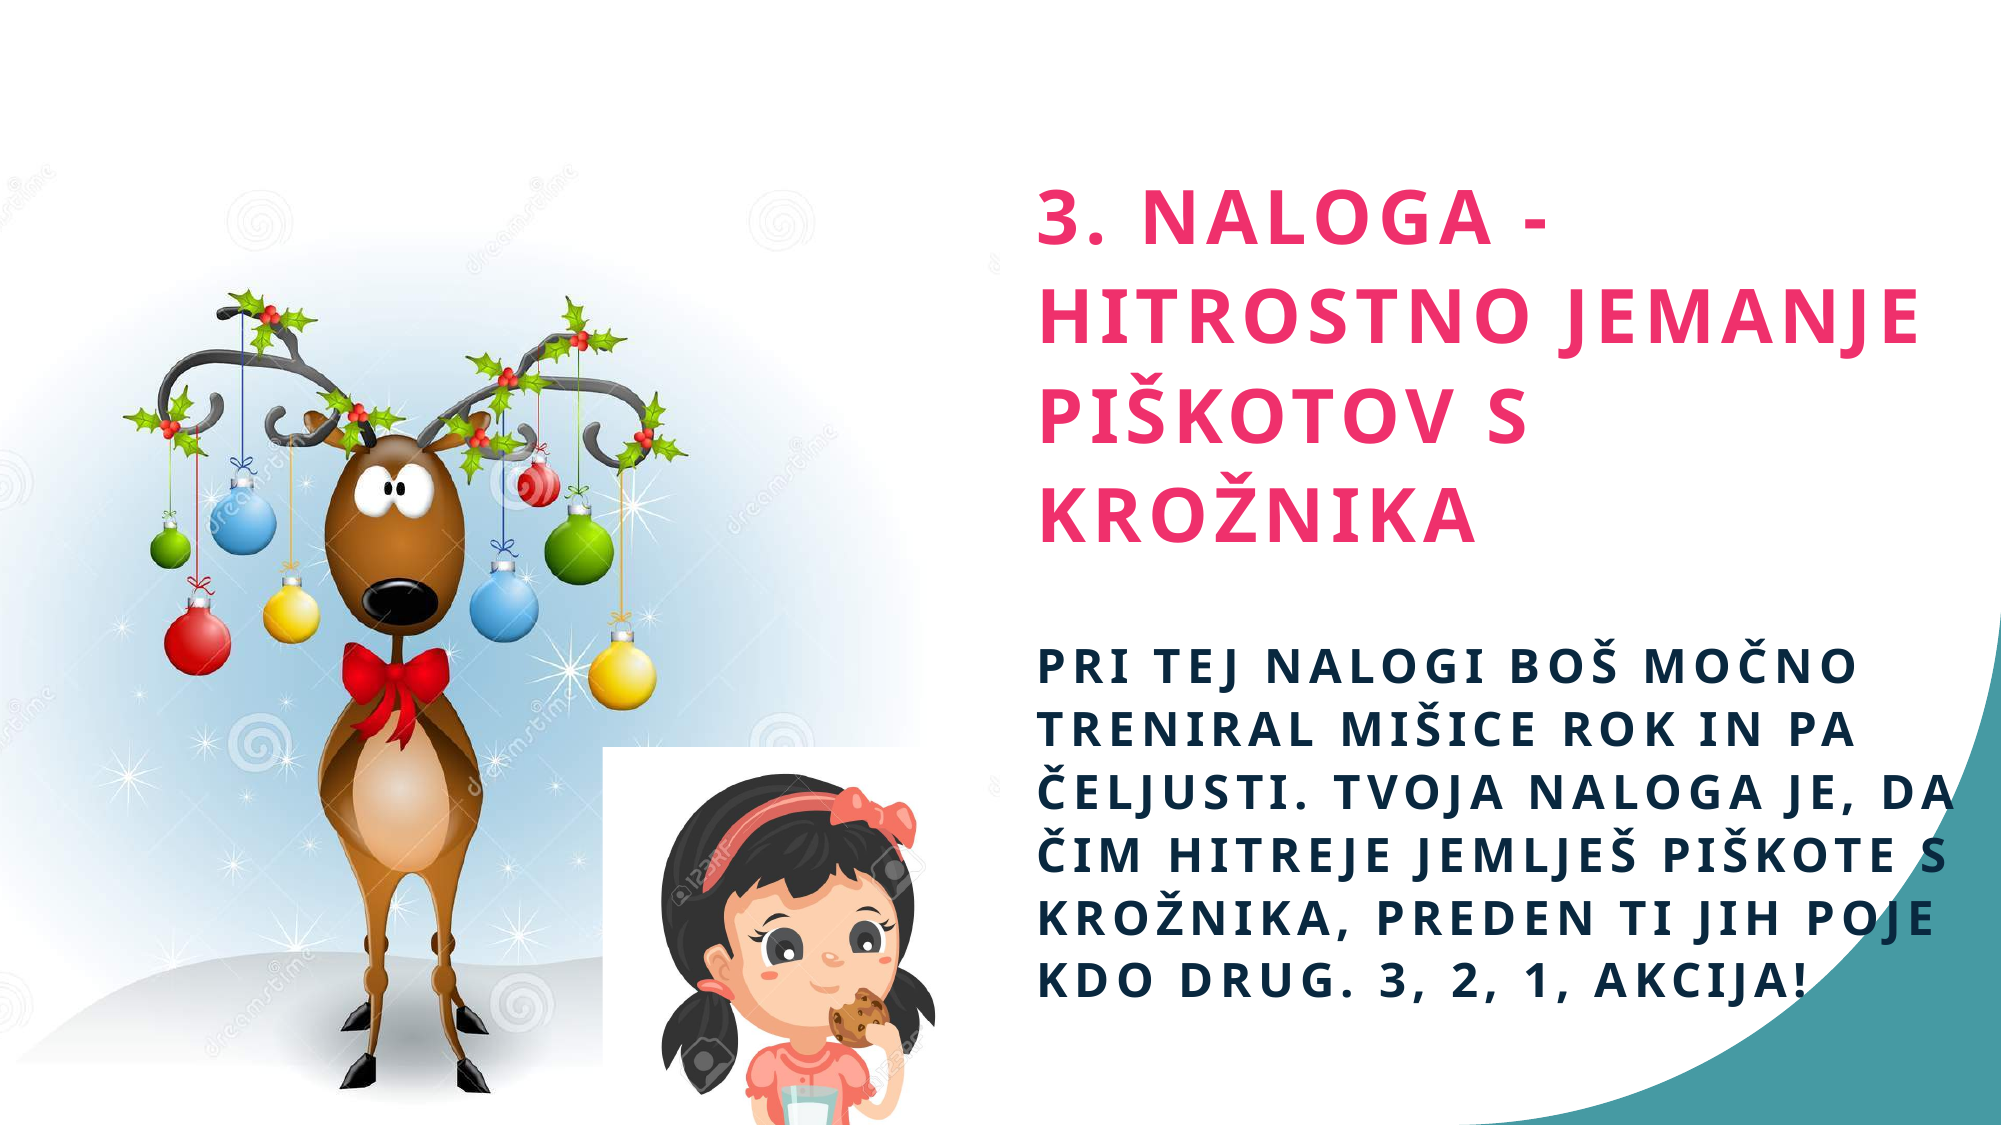

# 3. NALOGA - HITROSTNO JEMANJE PIŠKOTOV S KROŽNIKA
Pri tej nalogi boš močno treniral mišice rok in pa čeljusti. Tvoja naloga je, da čim hitreje jemlješ piškote s krožnika, preden ti jih poje kdo drug. 3, 2, 1, akcija!